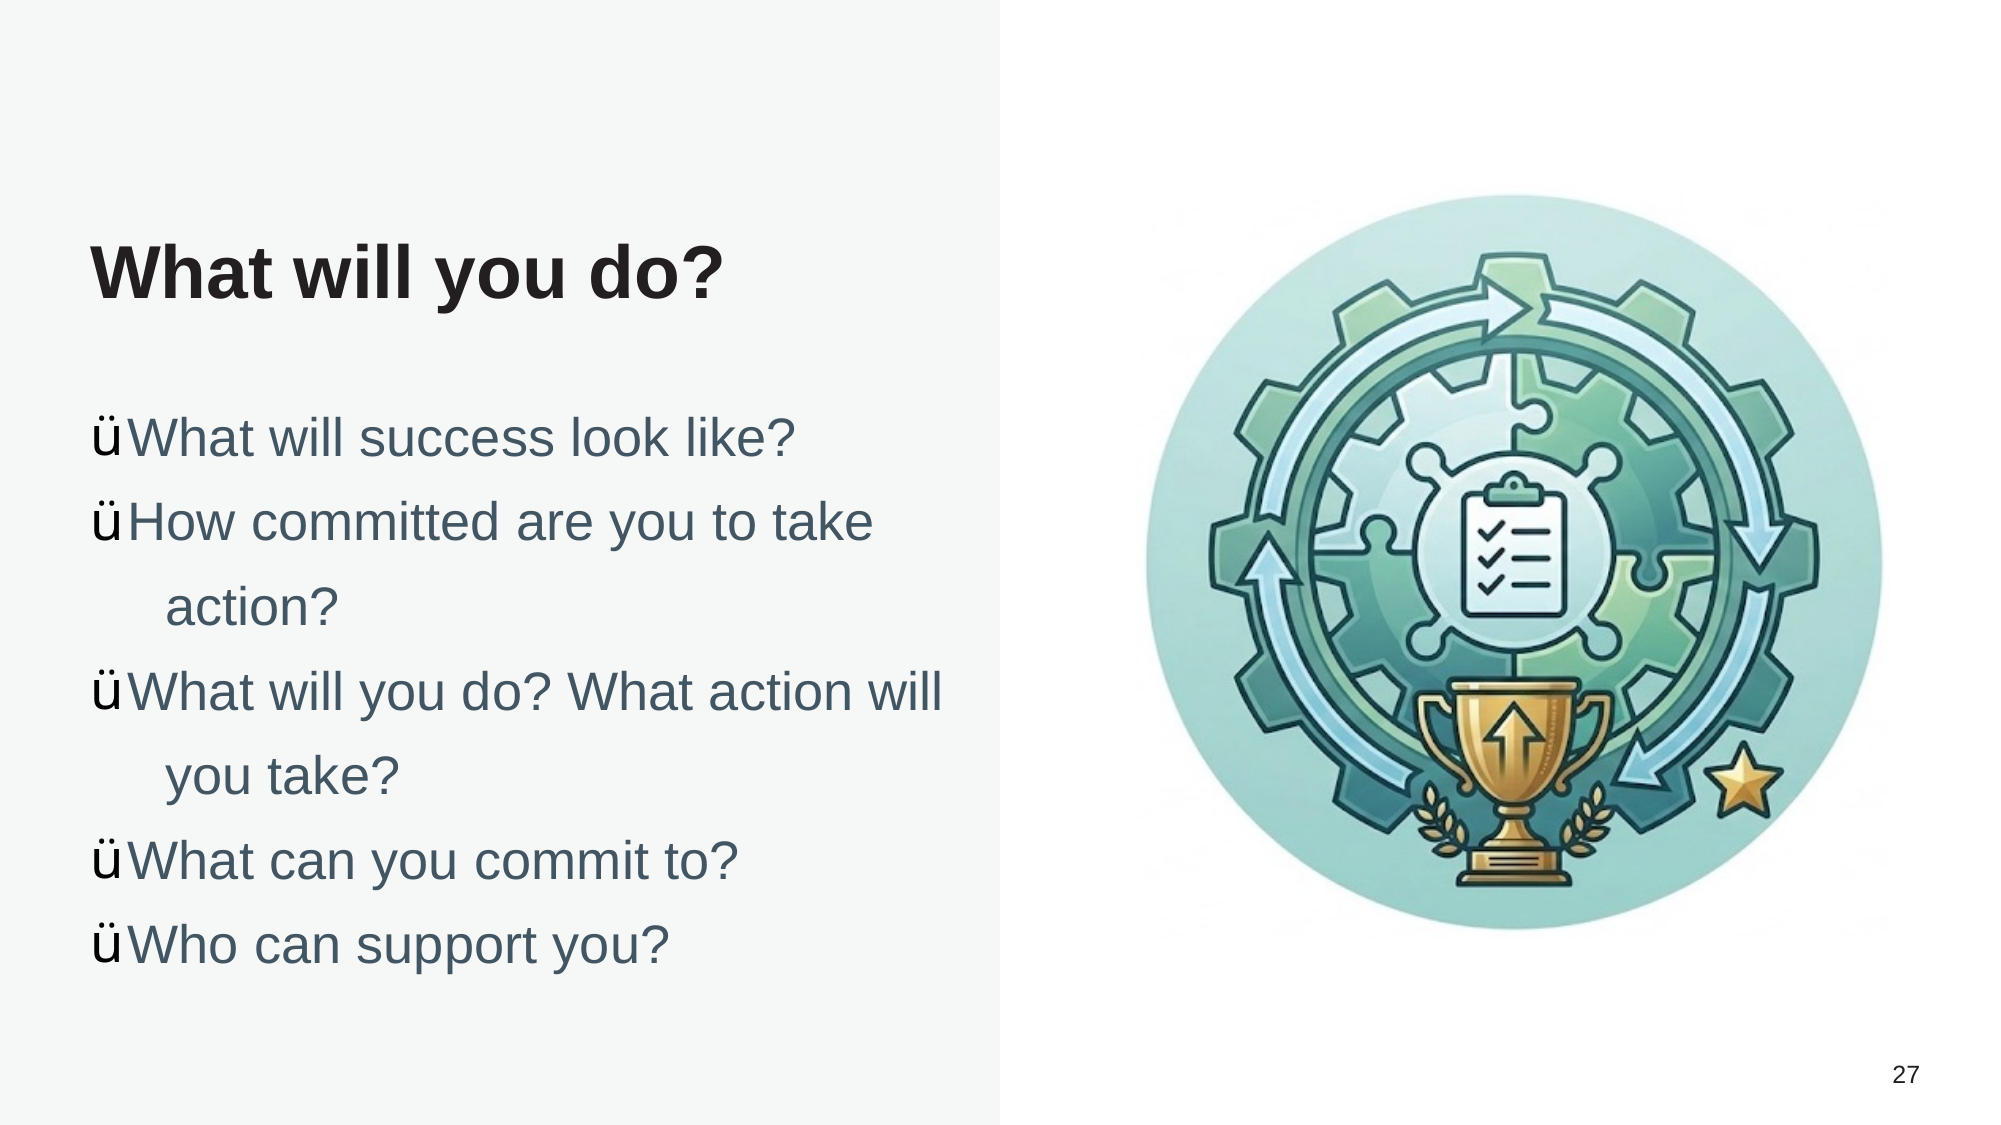

# What will you do?
What will success look like?
How committed are you to take action?
What will you do? What action will you take?
What can you commit to?
Who can support you?